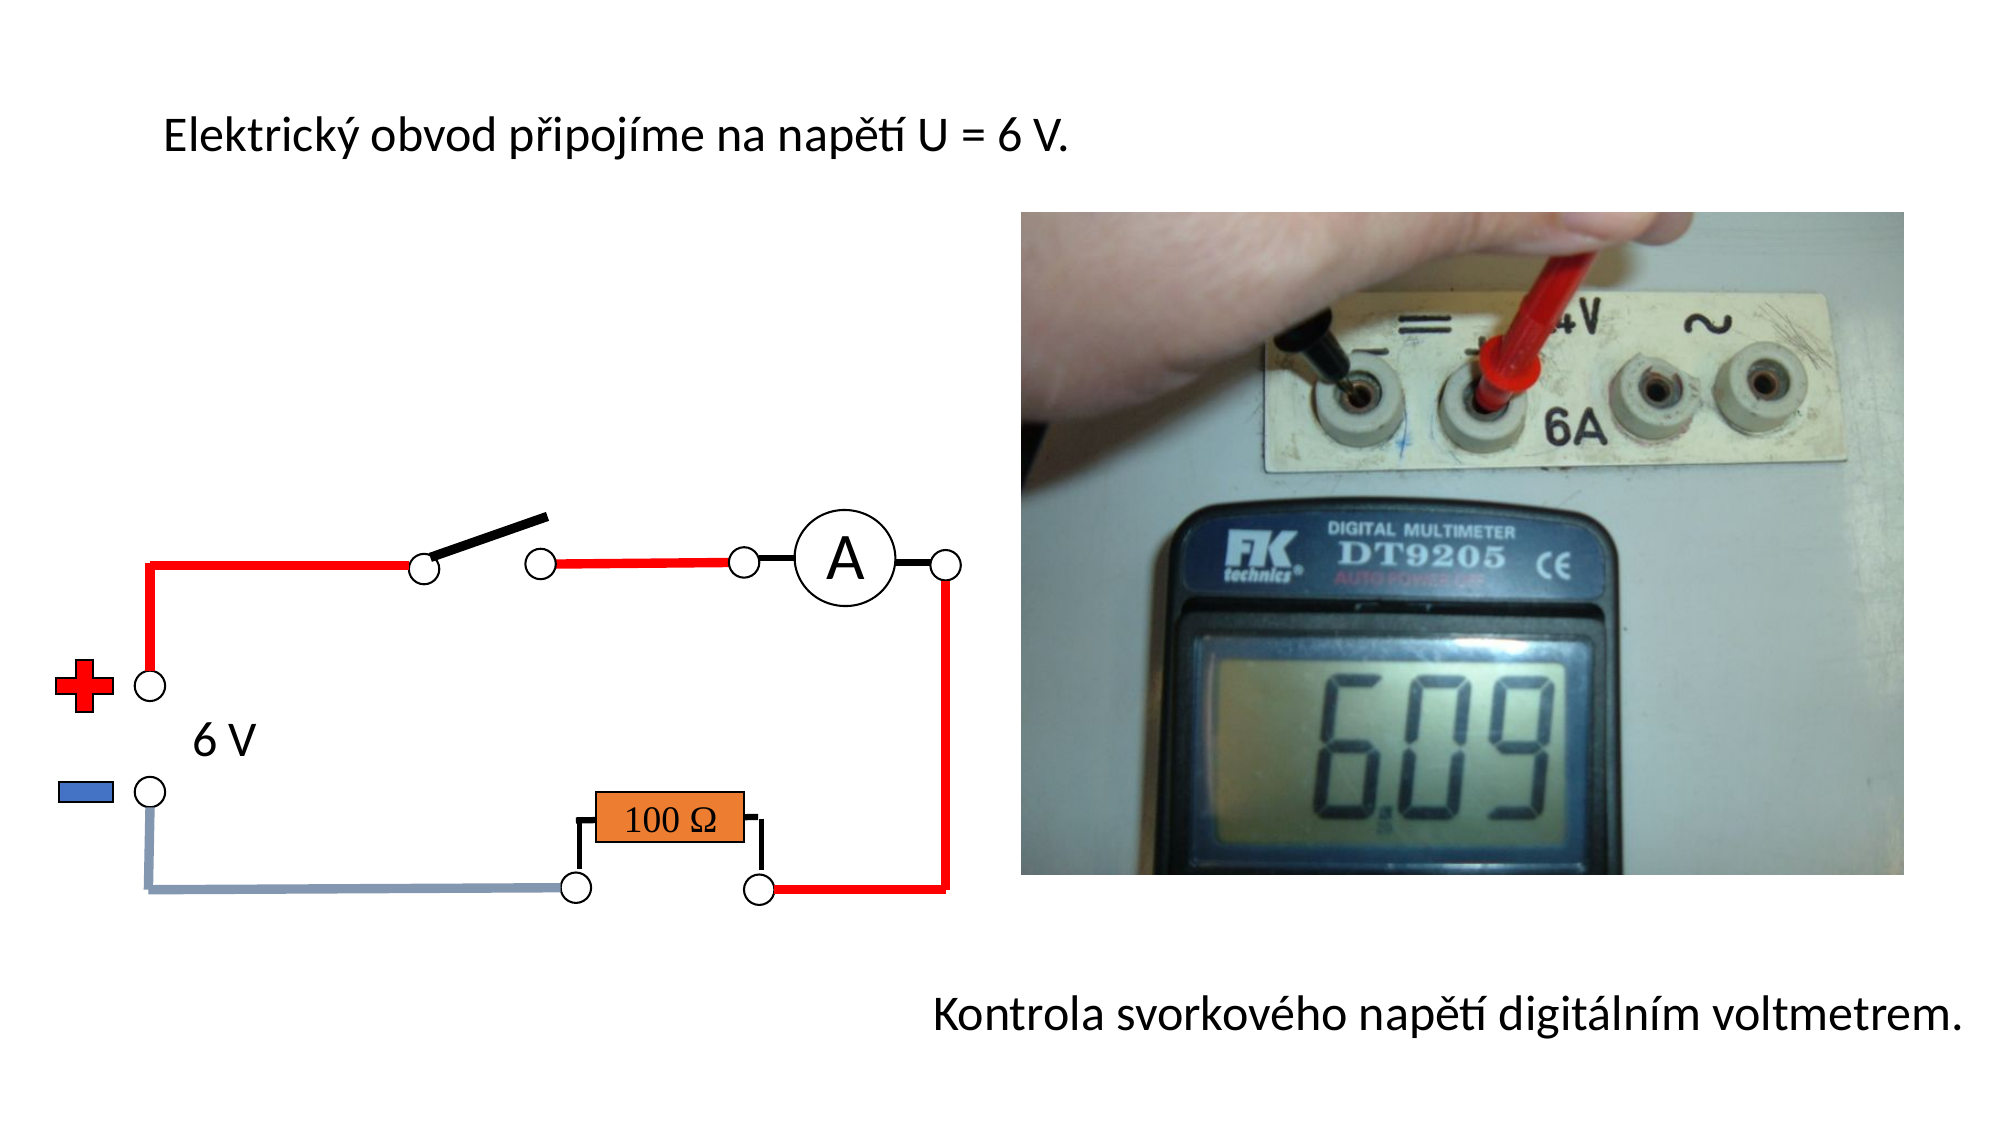

Elektrický obvod připojíme na napětí U = 6 V.
A
6 V
100 Ω
Kontrola svorkového napětí digitálním voltmetrem.